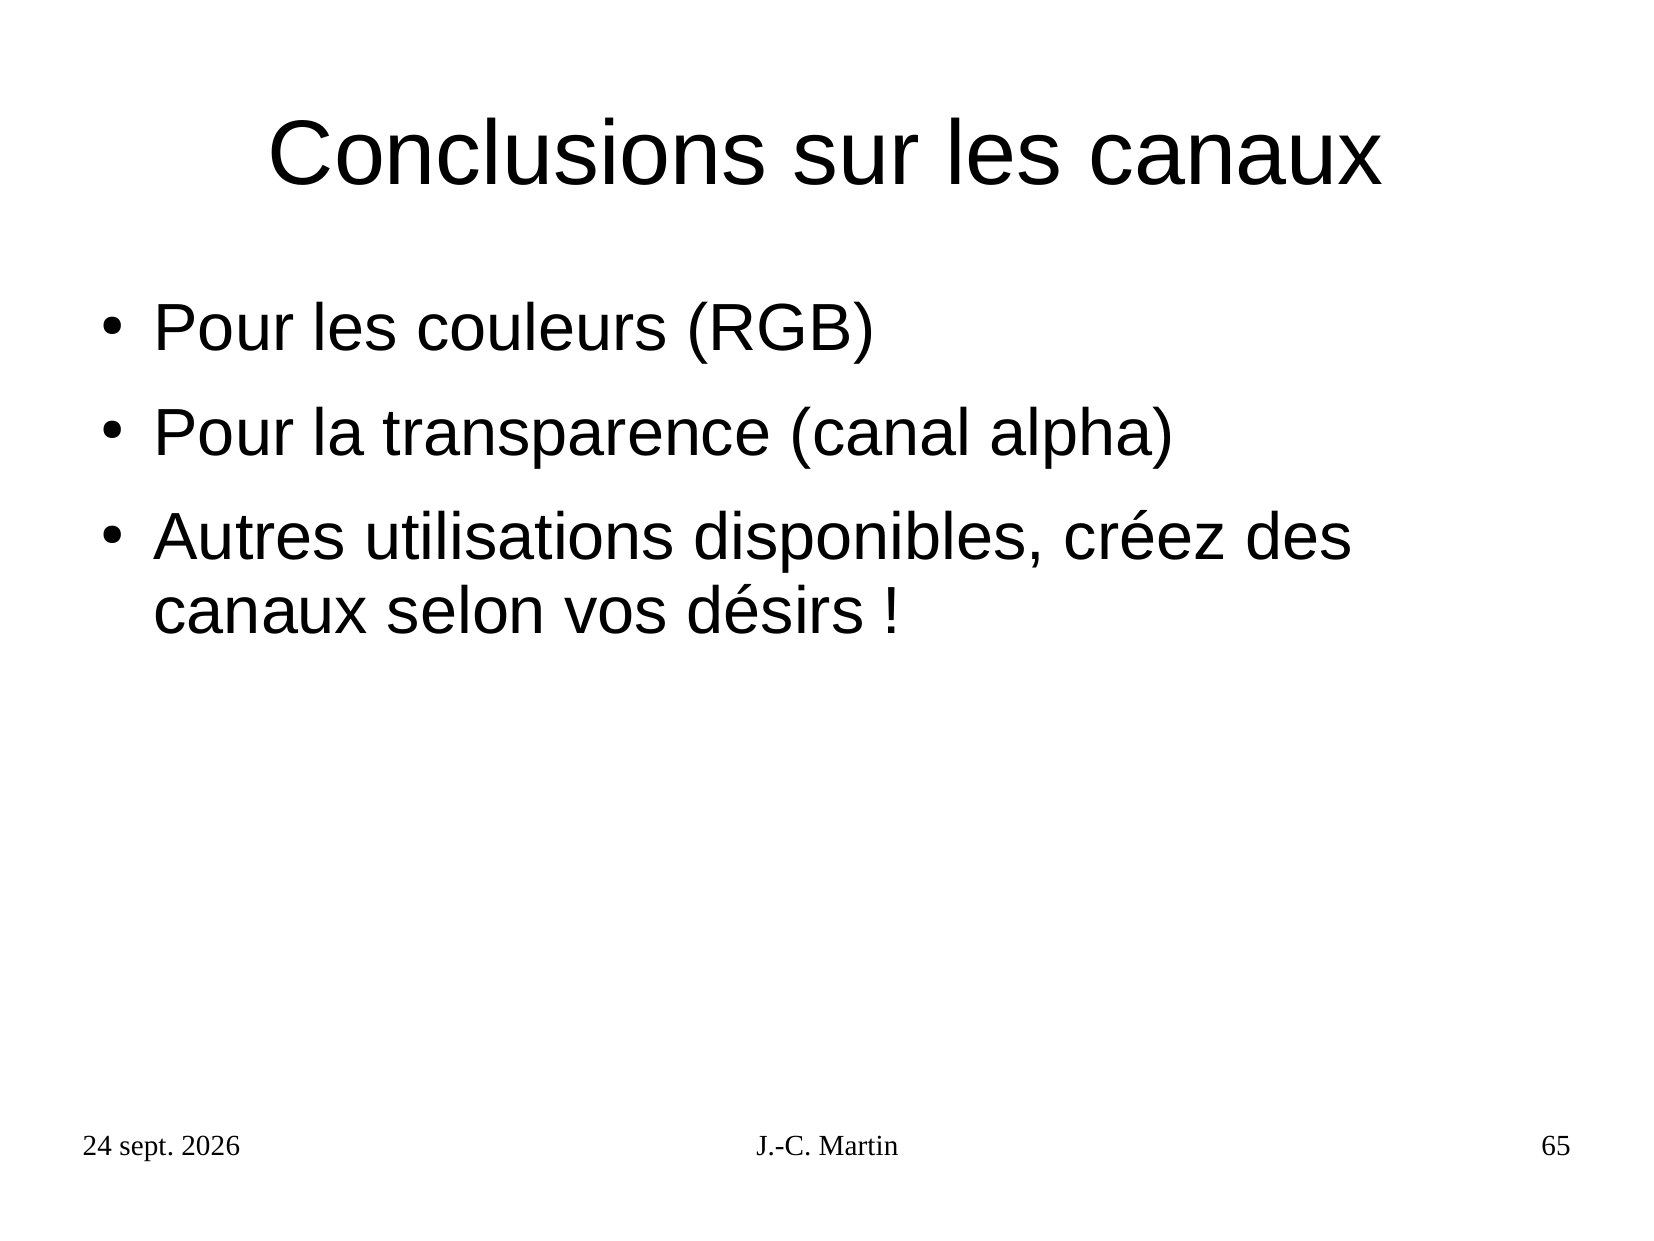

# Conclusions sur les canaux
Pour les couleurs (RGB)
Pour la transparence (canal alpha)
Autres utilisations disponibles, créez des canaux selon vos désirs !
J.-C. Martin
65